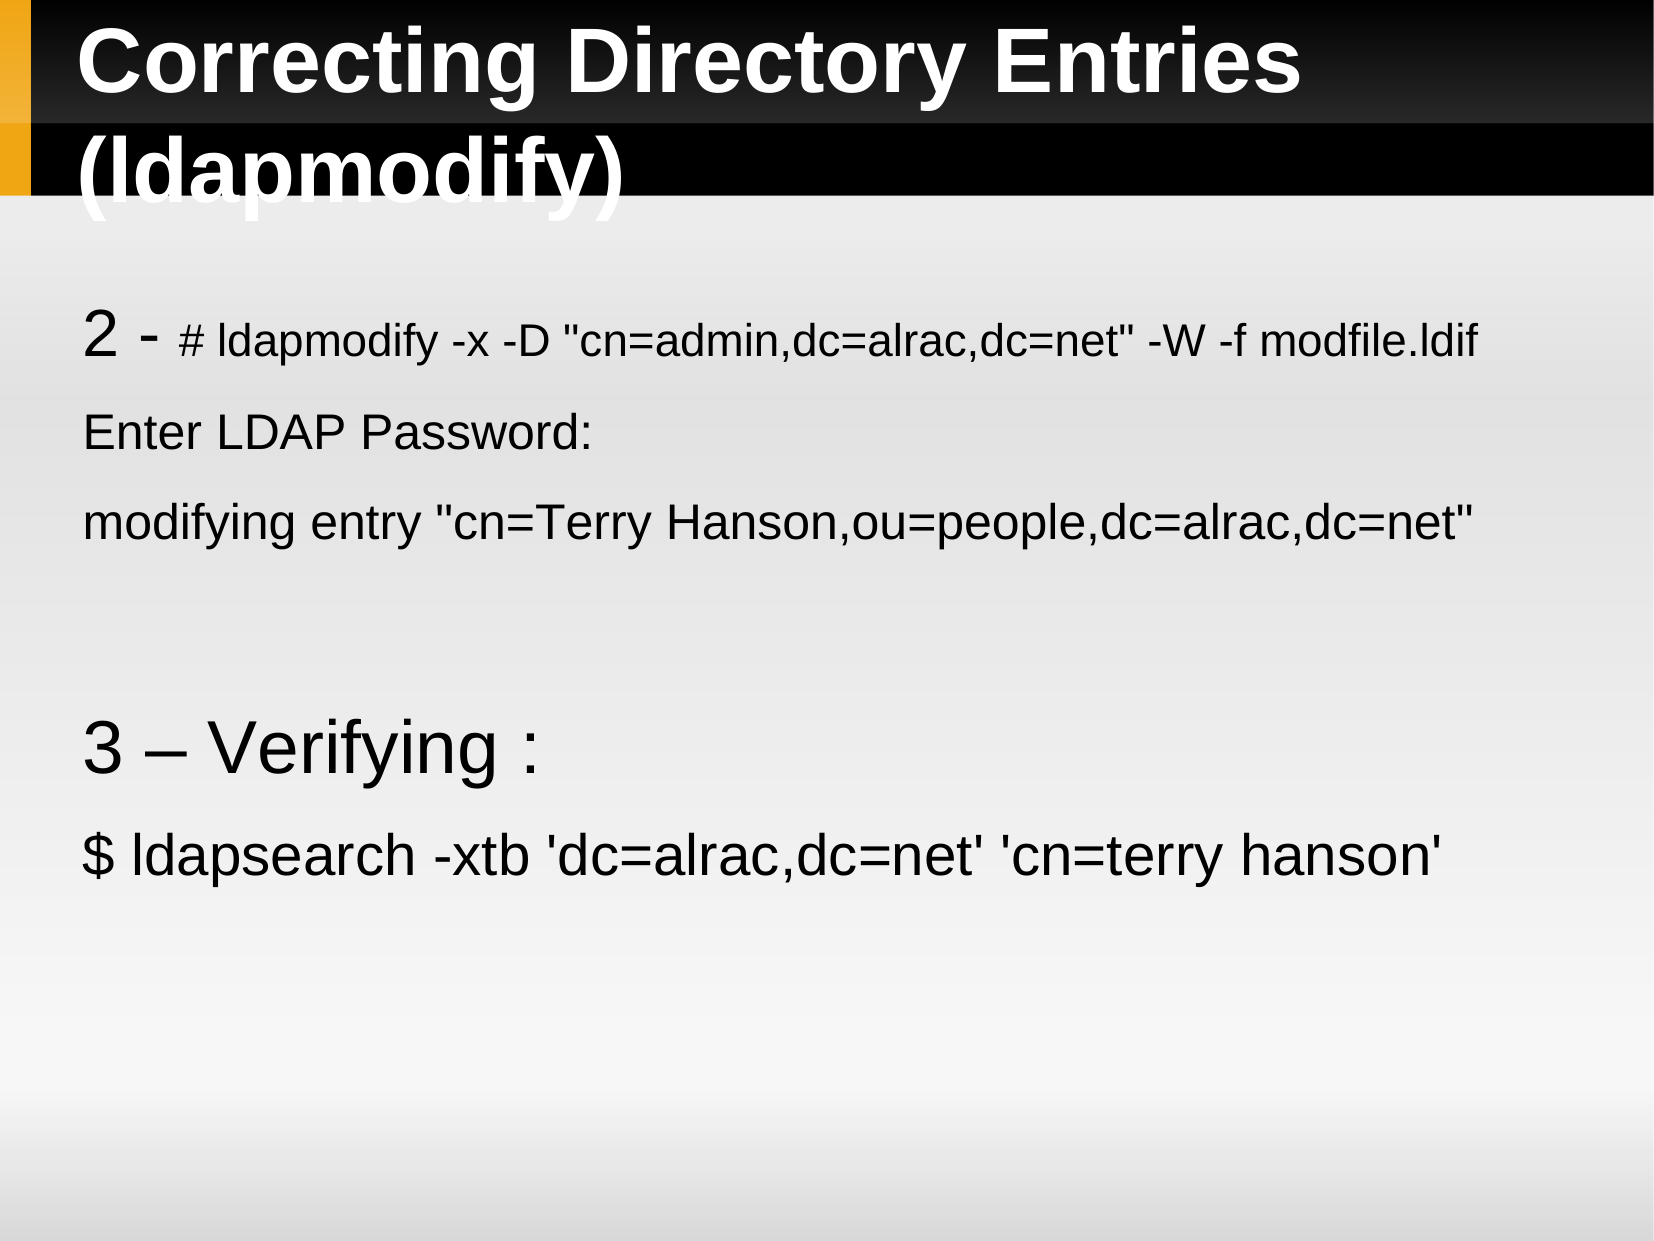

# Correcting Directory Entries (ldapmodify)
2 - # ldapmodify -x -D "cn=admin,dc=alrac,dc=net" -W -f modfile.ldif
Enter LDAP Password:
modifying entry "cn=Terry Hanson,ou=people,dc=alrac,dc=net"
3 – Verifying :
$ ldapsearch -xtb 'dc=alrac,dc=net' 'cn=terry hanson'